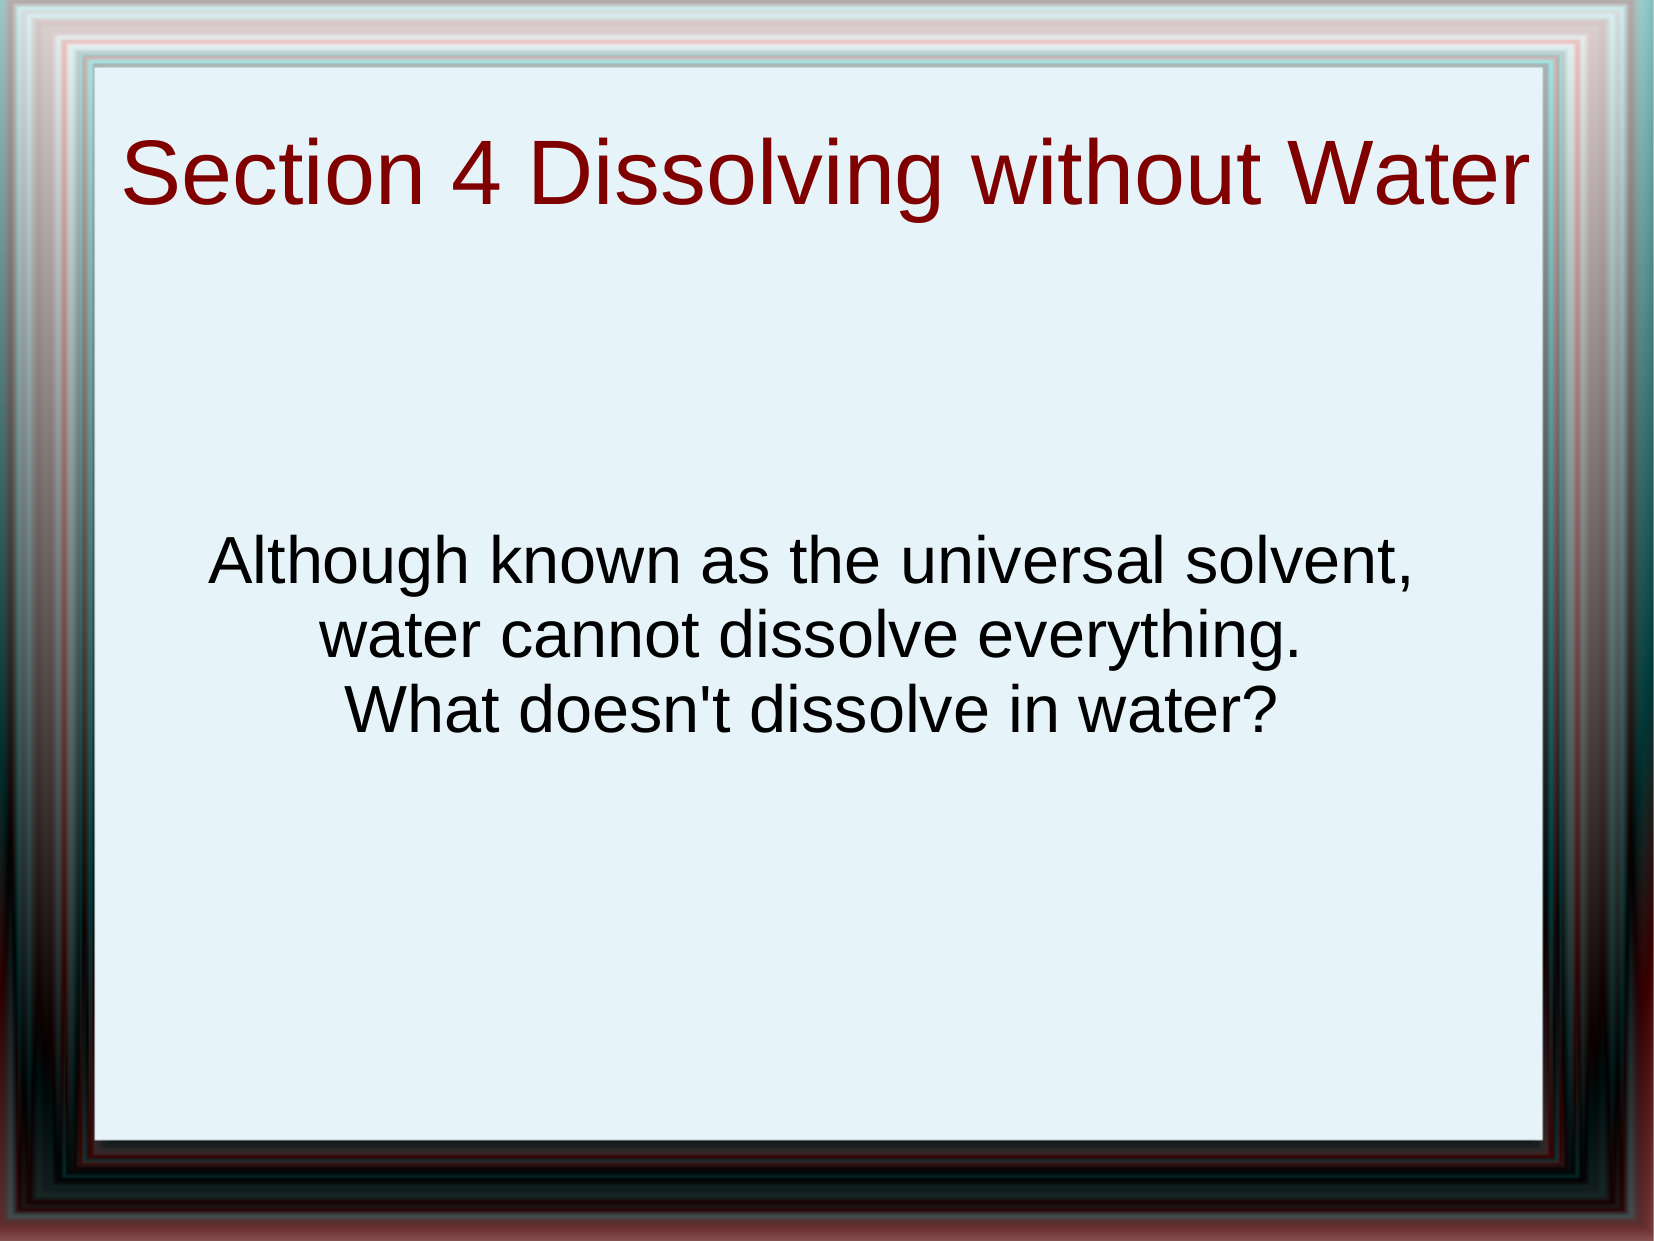

# Section 4 Dissolving without Water
Although known as the universal solvent, water cannot dissolve everything.
What doesn't dissolve in water?